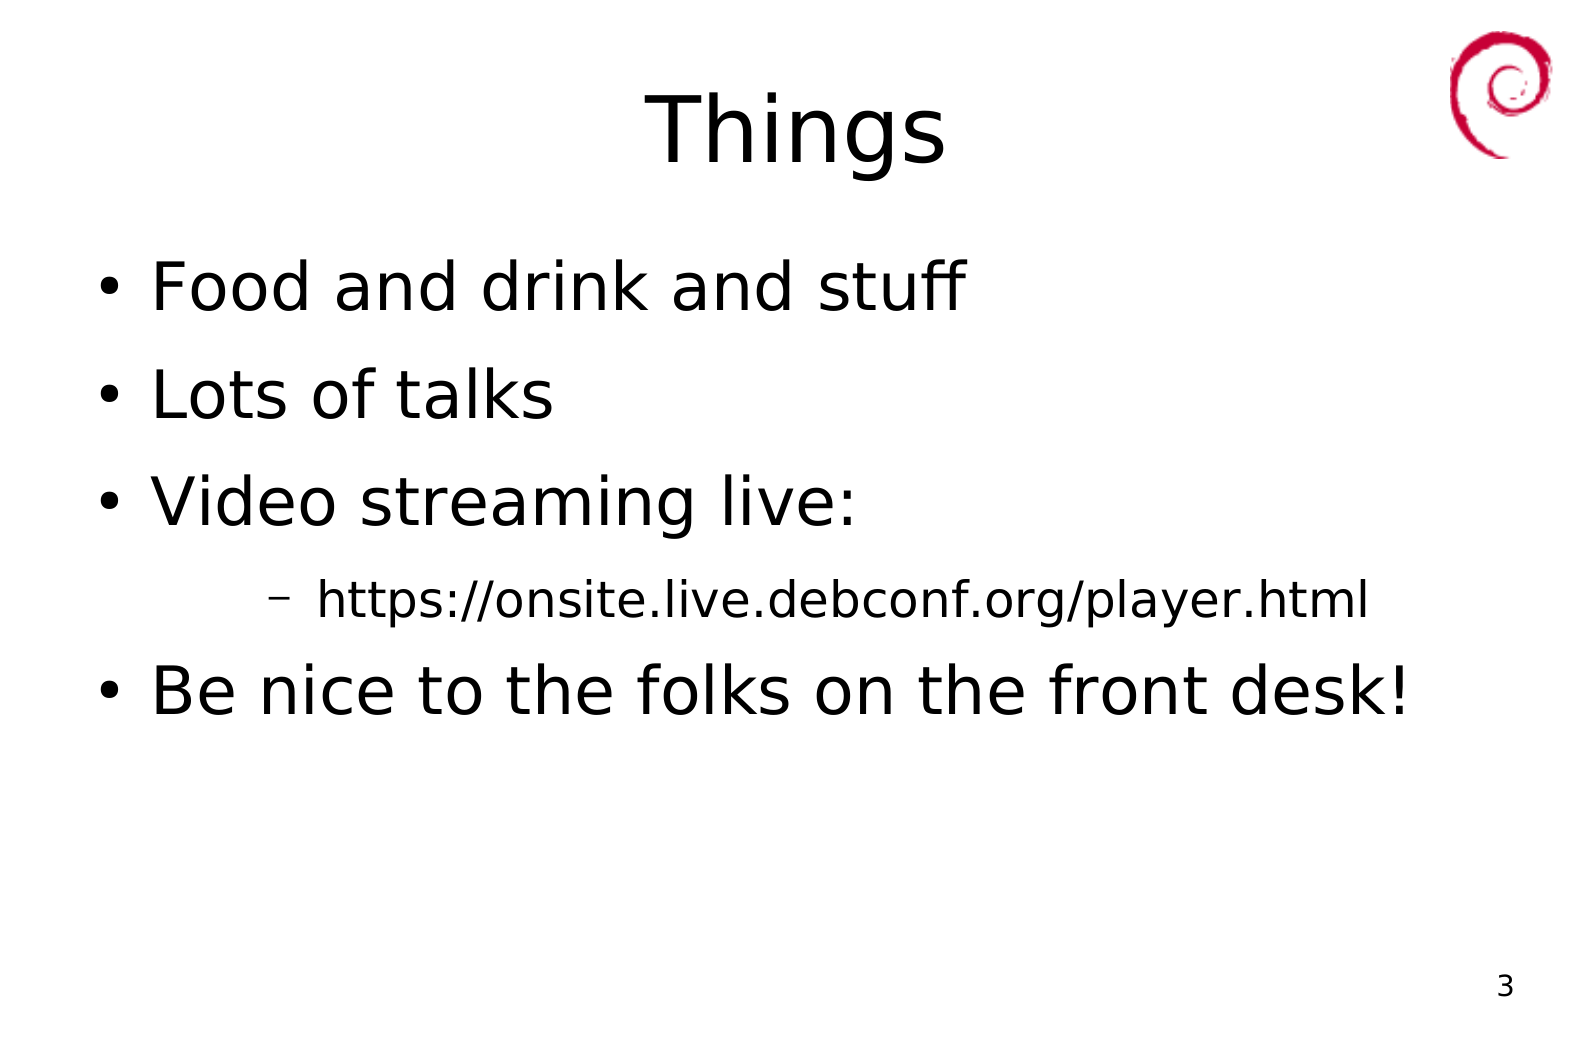

# Things
Food and drink and stuff
Lots of talks
Video streaming live:
https://onsite.live.debconf.org/player.html
Be nice to the folks on the front desk!
3